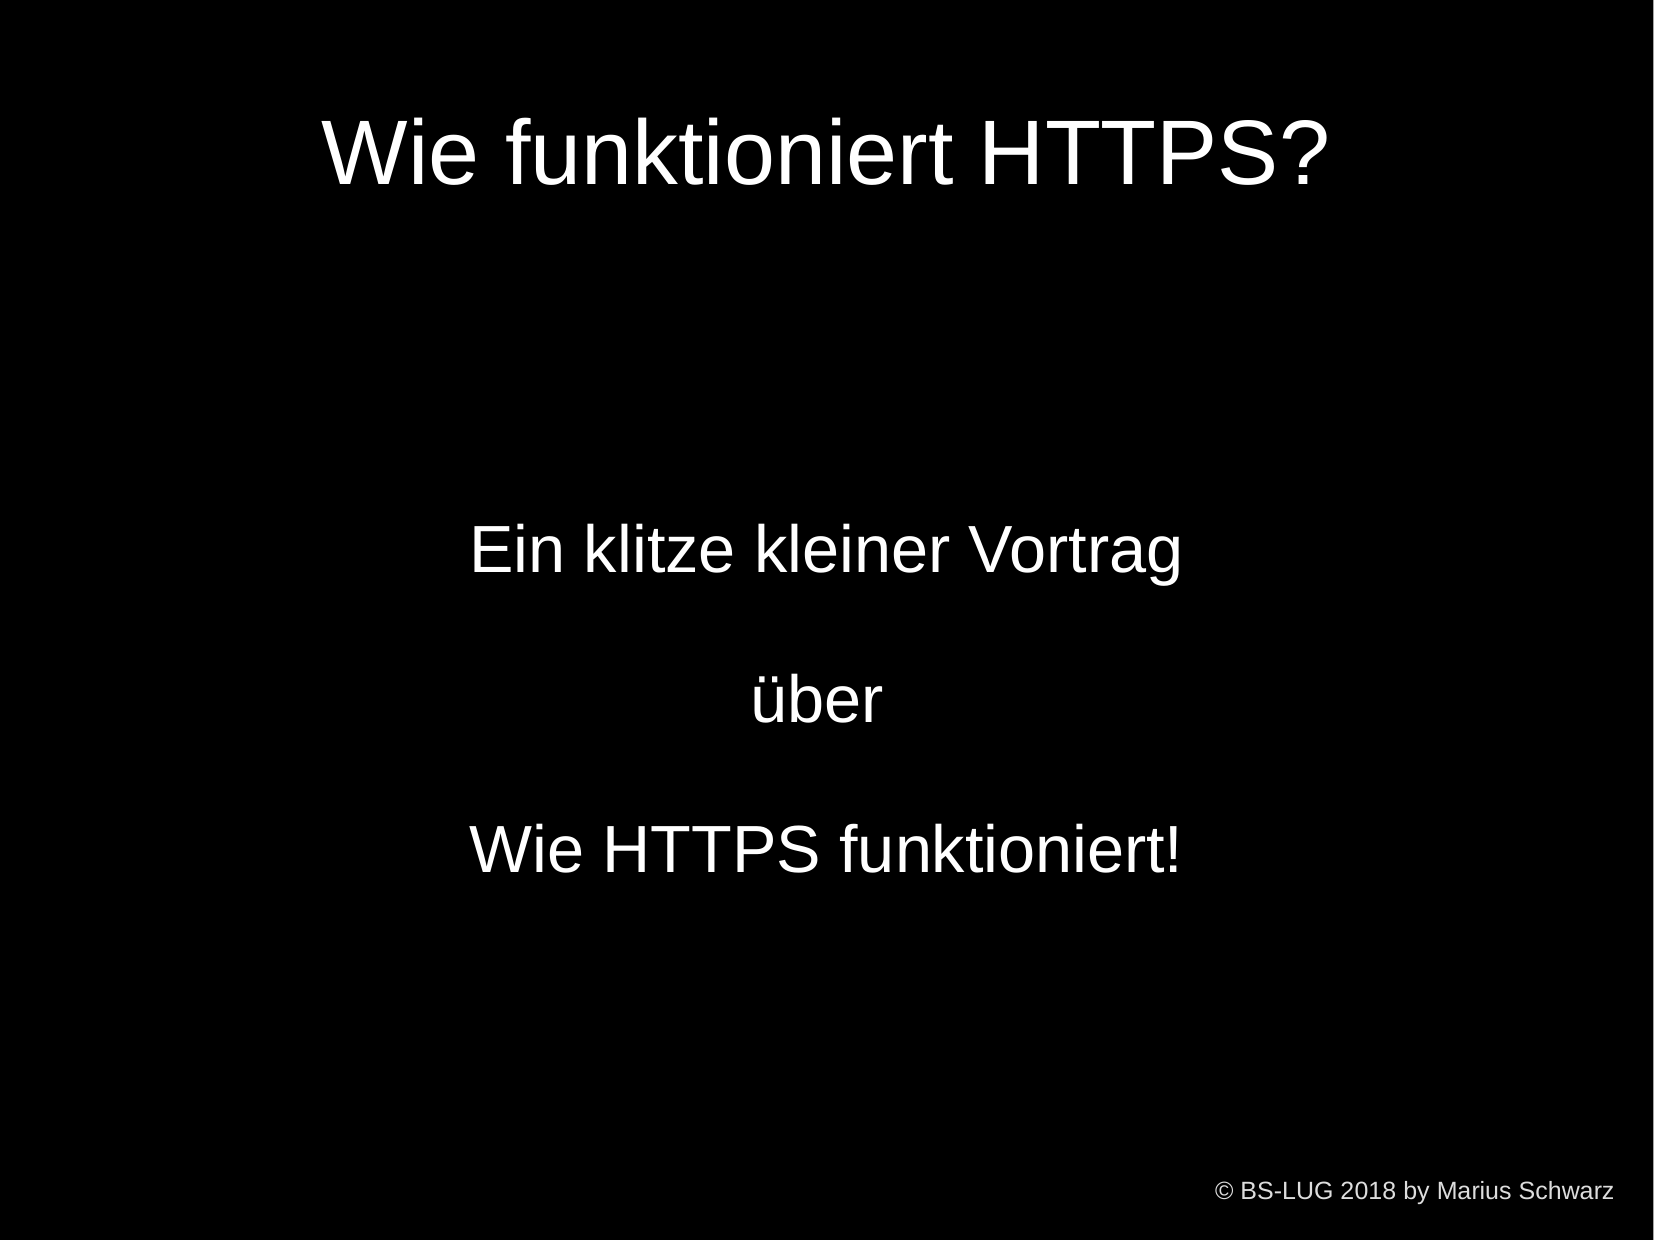

# Wie funktioniert HTTPS?
Ein klitze kleiner Vortrag
über
Wie HTTPS funktioniert!
© BS-LUG 2018 by Marius Schwarz